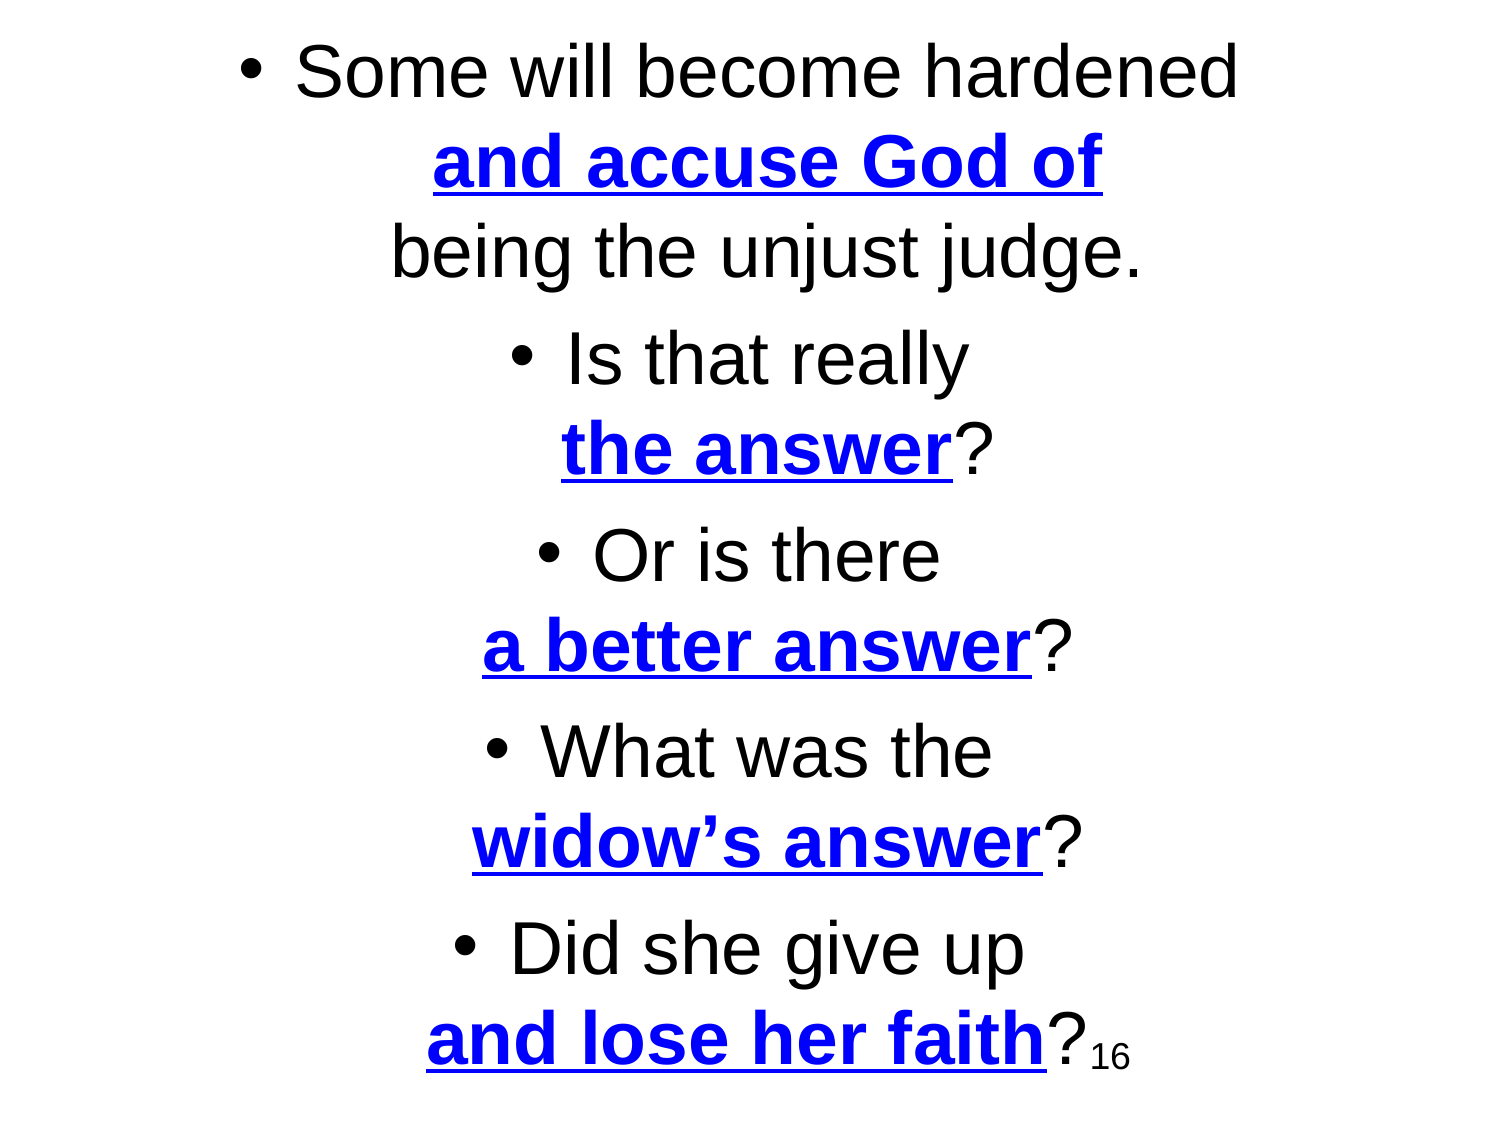

# Some will become hardened and accuse God of being the unjust judge.
Is that really
the answer?
Or is there
a better answer?
What was the
widow’s answer?
Did she give up
and lose her faith?
16